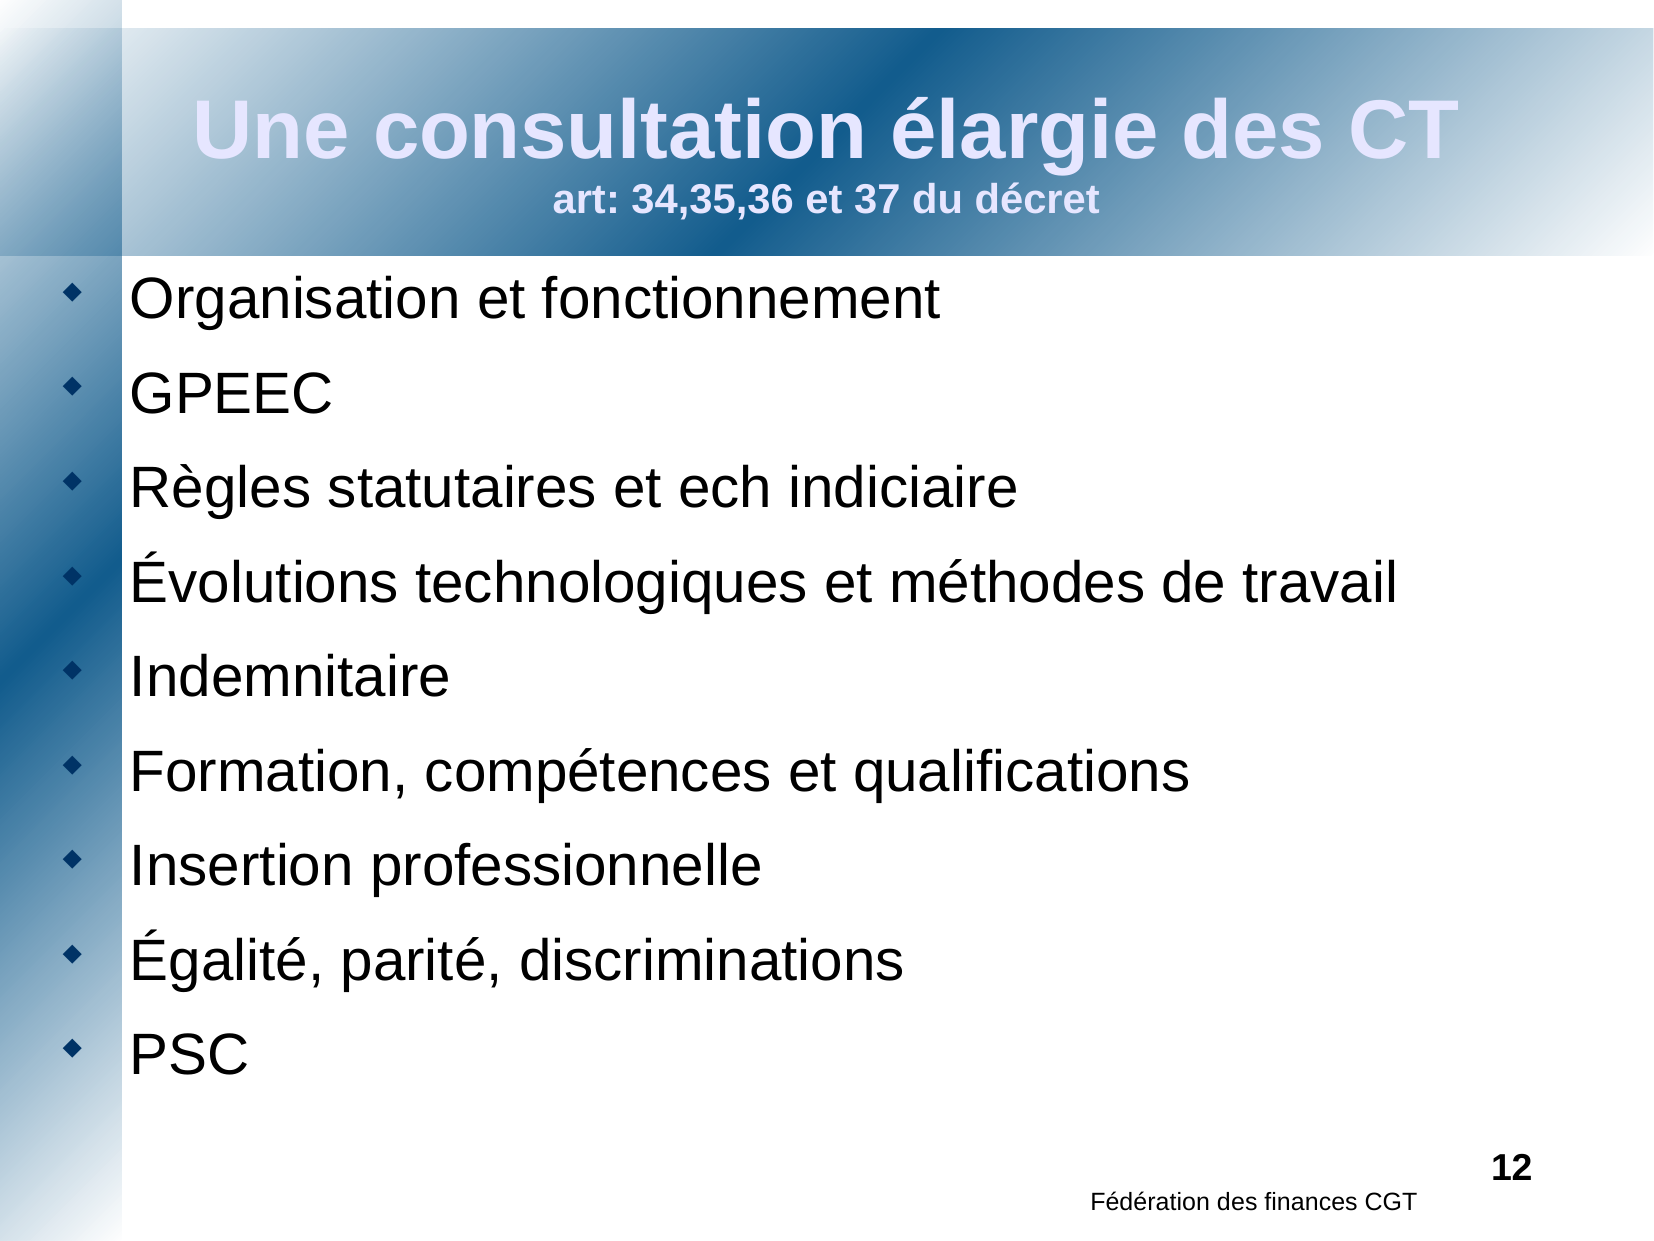

# Une consultation élargie des CT art: 34,35,36 et 37 du décret
Organisation et fonctionnement
GPEEC
Règles statutaires et ech indiciaire
Évolutions technologiques et méthodes de travail
Indemnitaire
Formation, compétences et qualifications
Insertion professionnelle
Égalité, parité, discriminations
PSC
Fédération des finances CGT